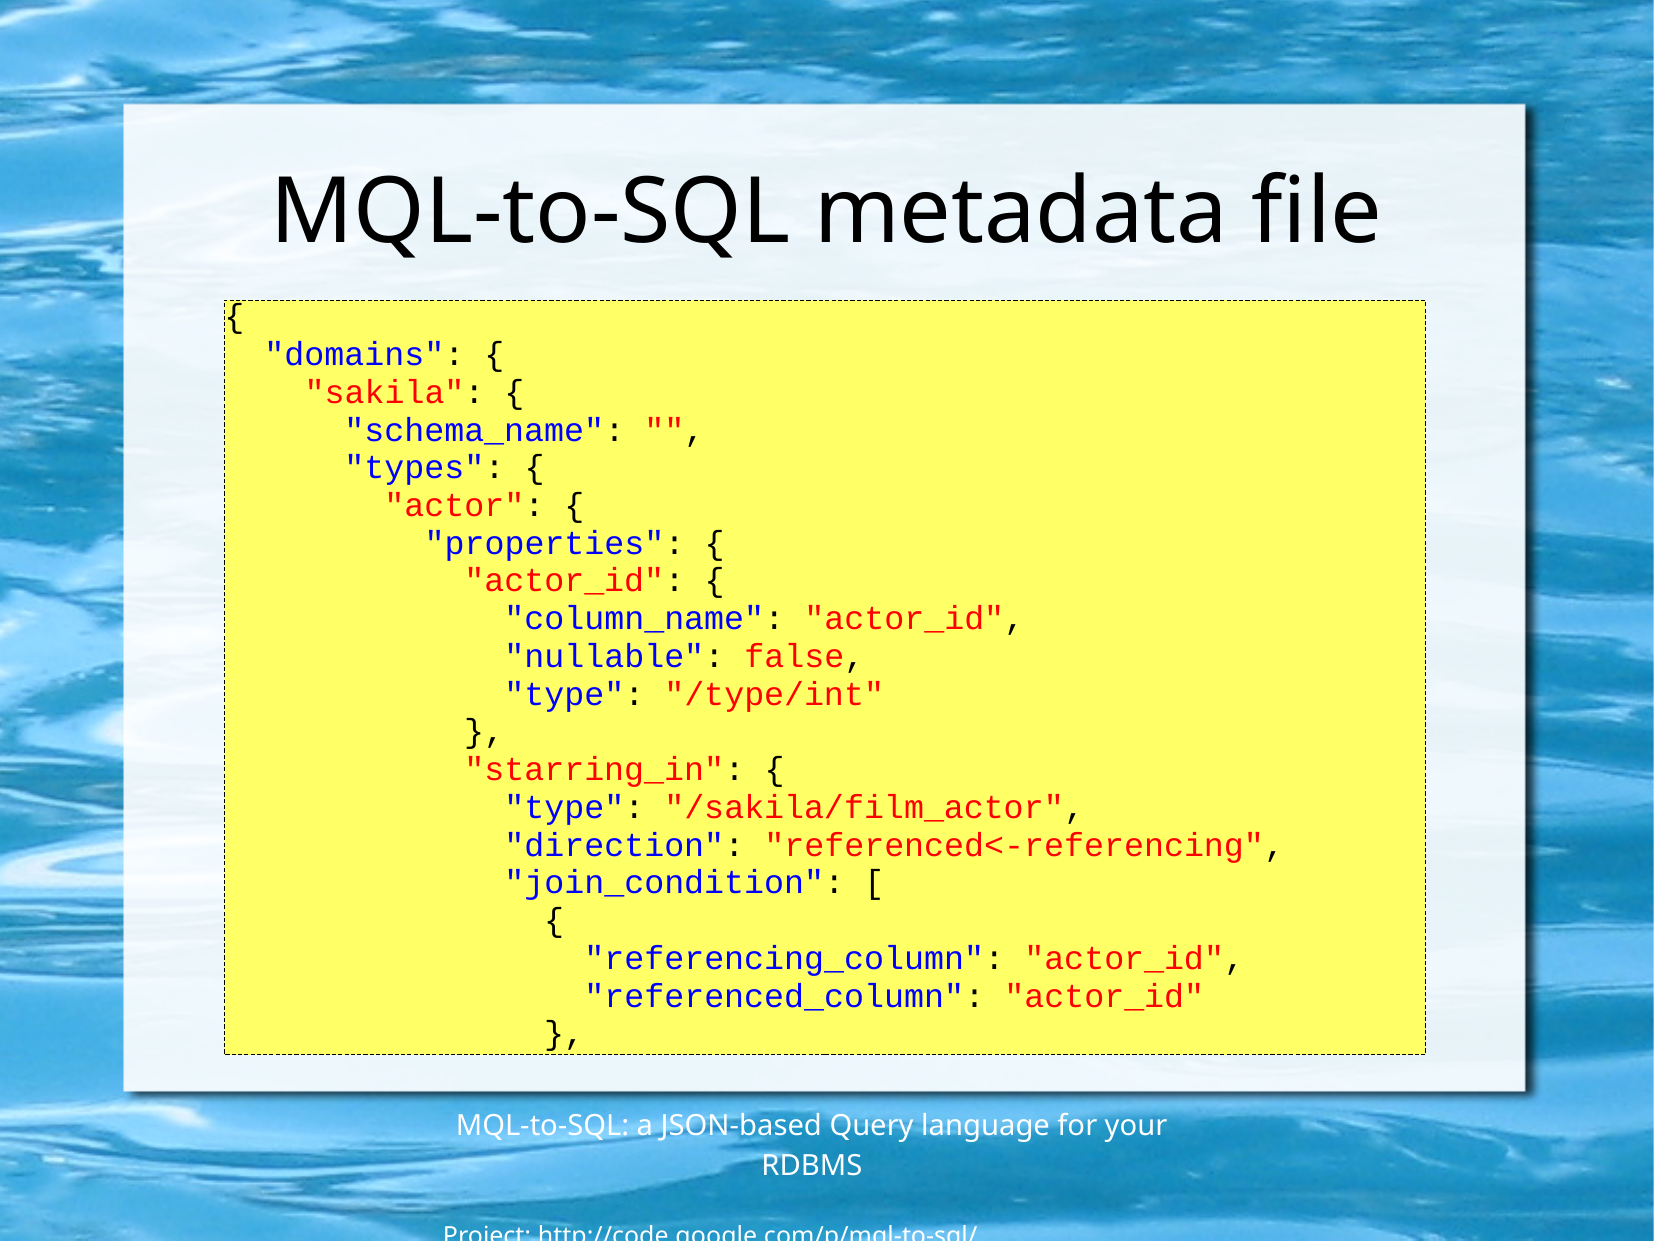

# MQL-to-SQL metadata file
{
 "domains": {
 "sakila": {
 "schema_name": "",
 "types": {
 "actor": {
 "properties": {
 "actor_id": {
 "column_name": "actor_id",
 "nullable": false,
 "type": "/type/int"
 },
 "starring_in": {
 "type": "/sakila/film_actor",
 "direction": "referenced<-referencing",
 "join_condition": [
 {
 "referencing_column": "actor_id",
 "referenced_column": "actor_id"
 },